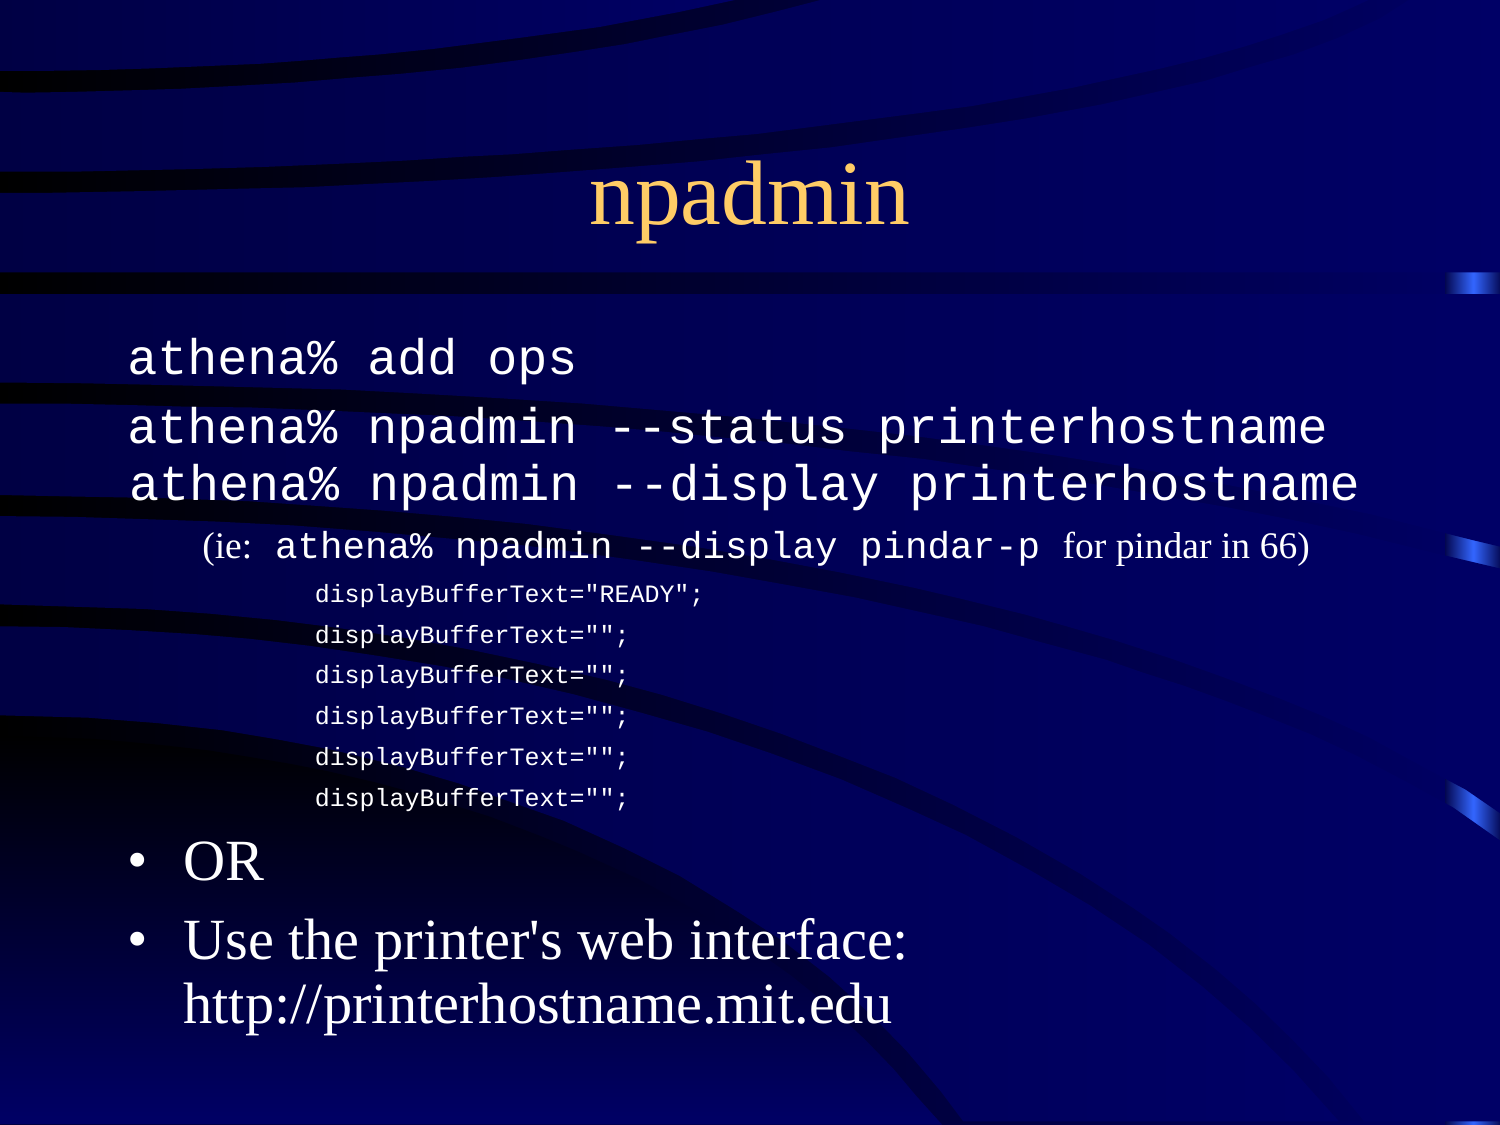

# npadmin
athena% add ops
athena% npadmin --status printerhostname
athena% npadmin --display printerhostname
(ie: athena% npadmin --display pindar-p for pindar in 66)
displayBufferText="READY";
displayBufferText="";
displayBufferText="";
displayBufferText="";
displayBufferText="";
displayBufferText="";
OR
Use the printer's web interface: http://printerhostname.mit.edu